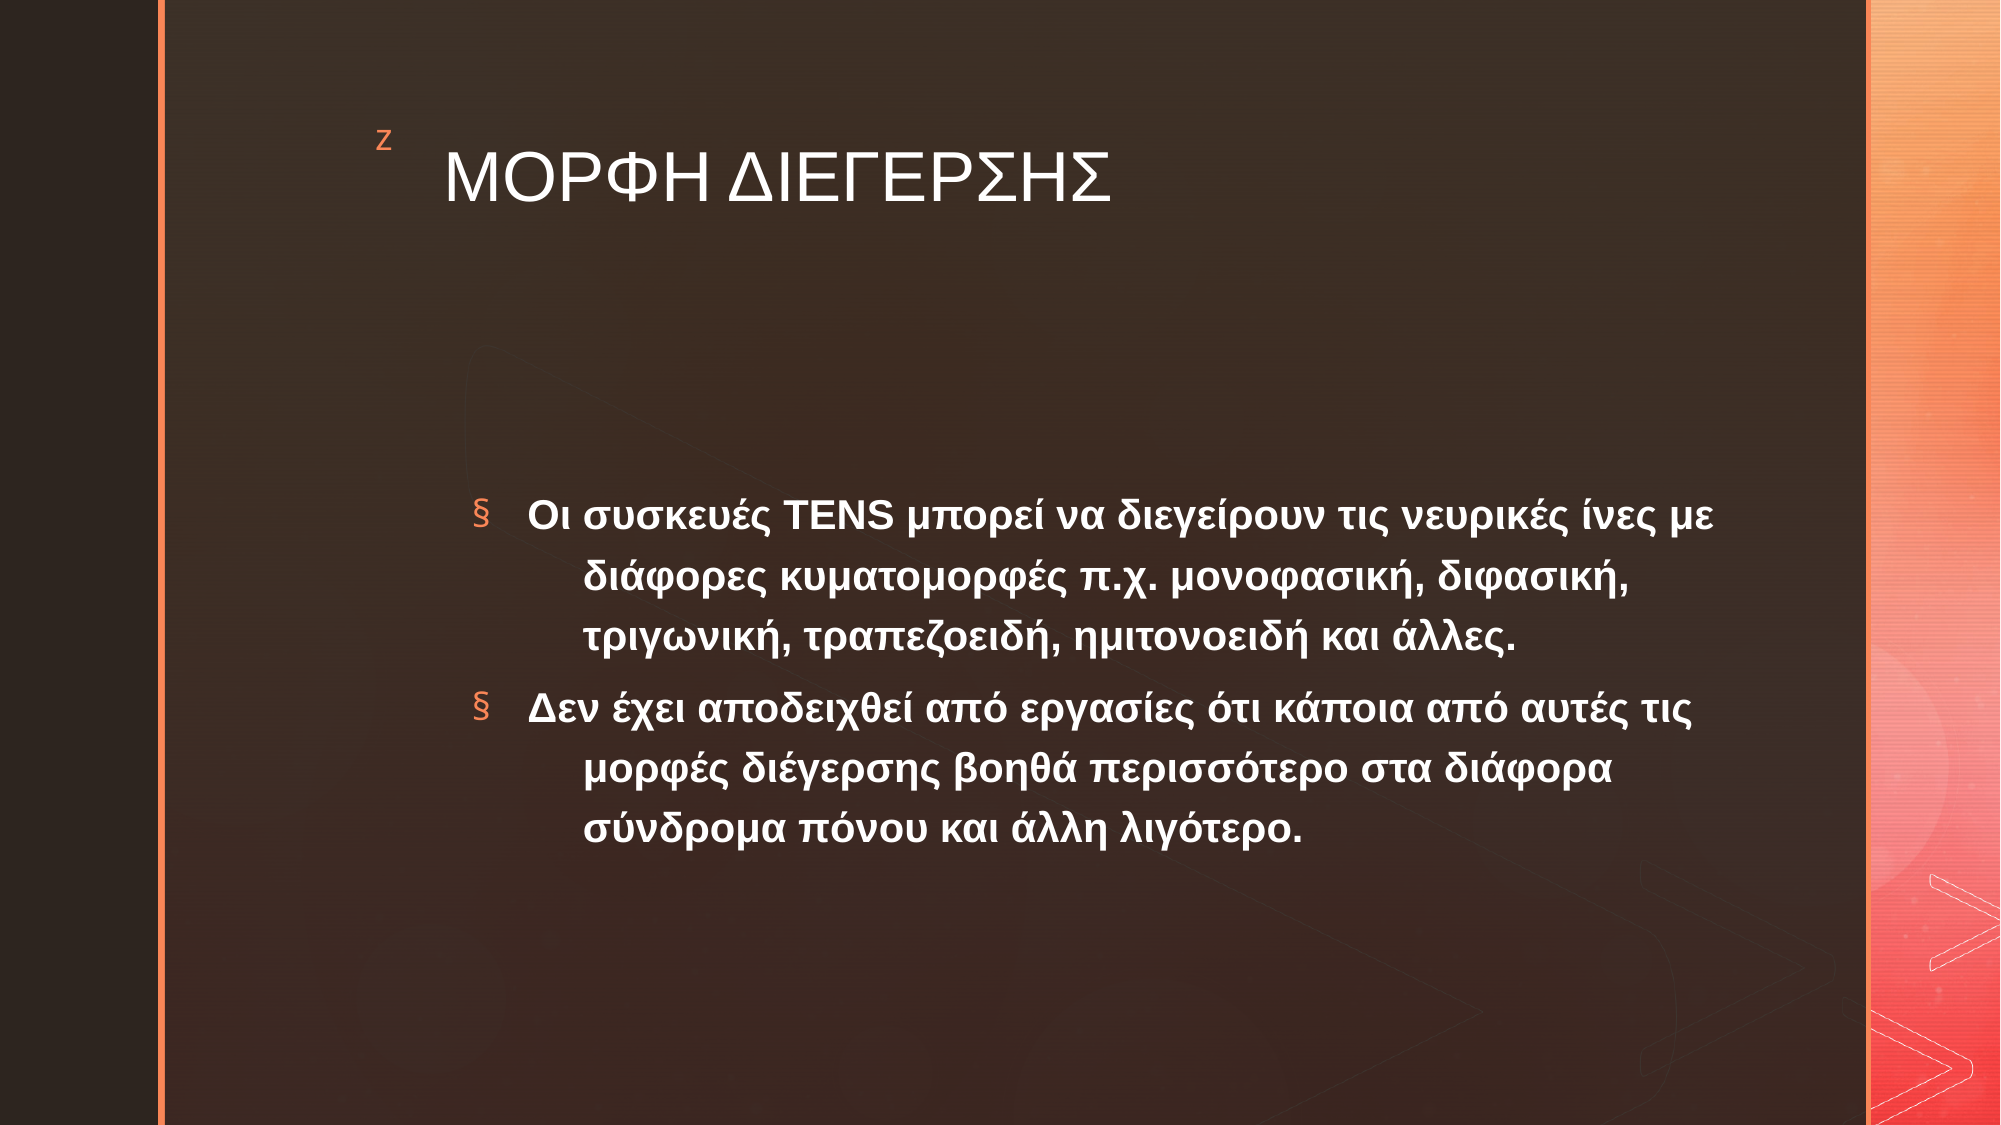

# ΜΟΡΦΗ ΔΙΕΓΕΡΣΗΣ
Οι συσκευές TENS μπορεί να διεγείρουν τις νευρικές ίνες με διάφορες κυματομορφές π.χ. μονοφασική, διφασική, τριγωνική, τραπεζοειδή, ημιτονοειδή και άλλες.
Δεν έχει αποδειχθεί από εργασίες ότι κάποια από αυτές τις μορφές διέγερσης βοηθά περισσότερο στα διάφορα σύνδρομα πόνου και άλλη λιγότερο.